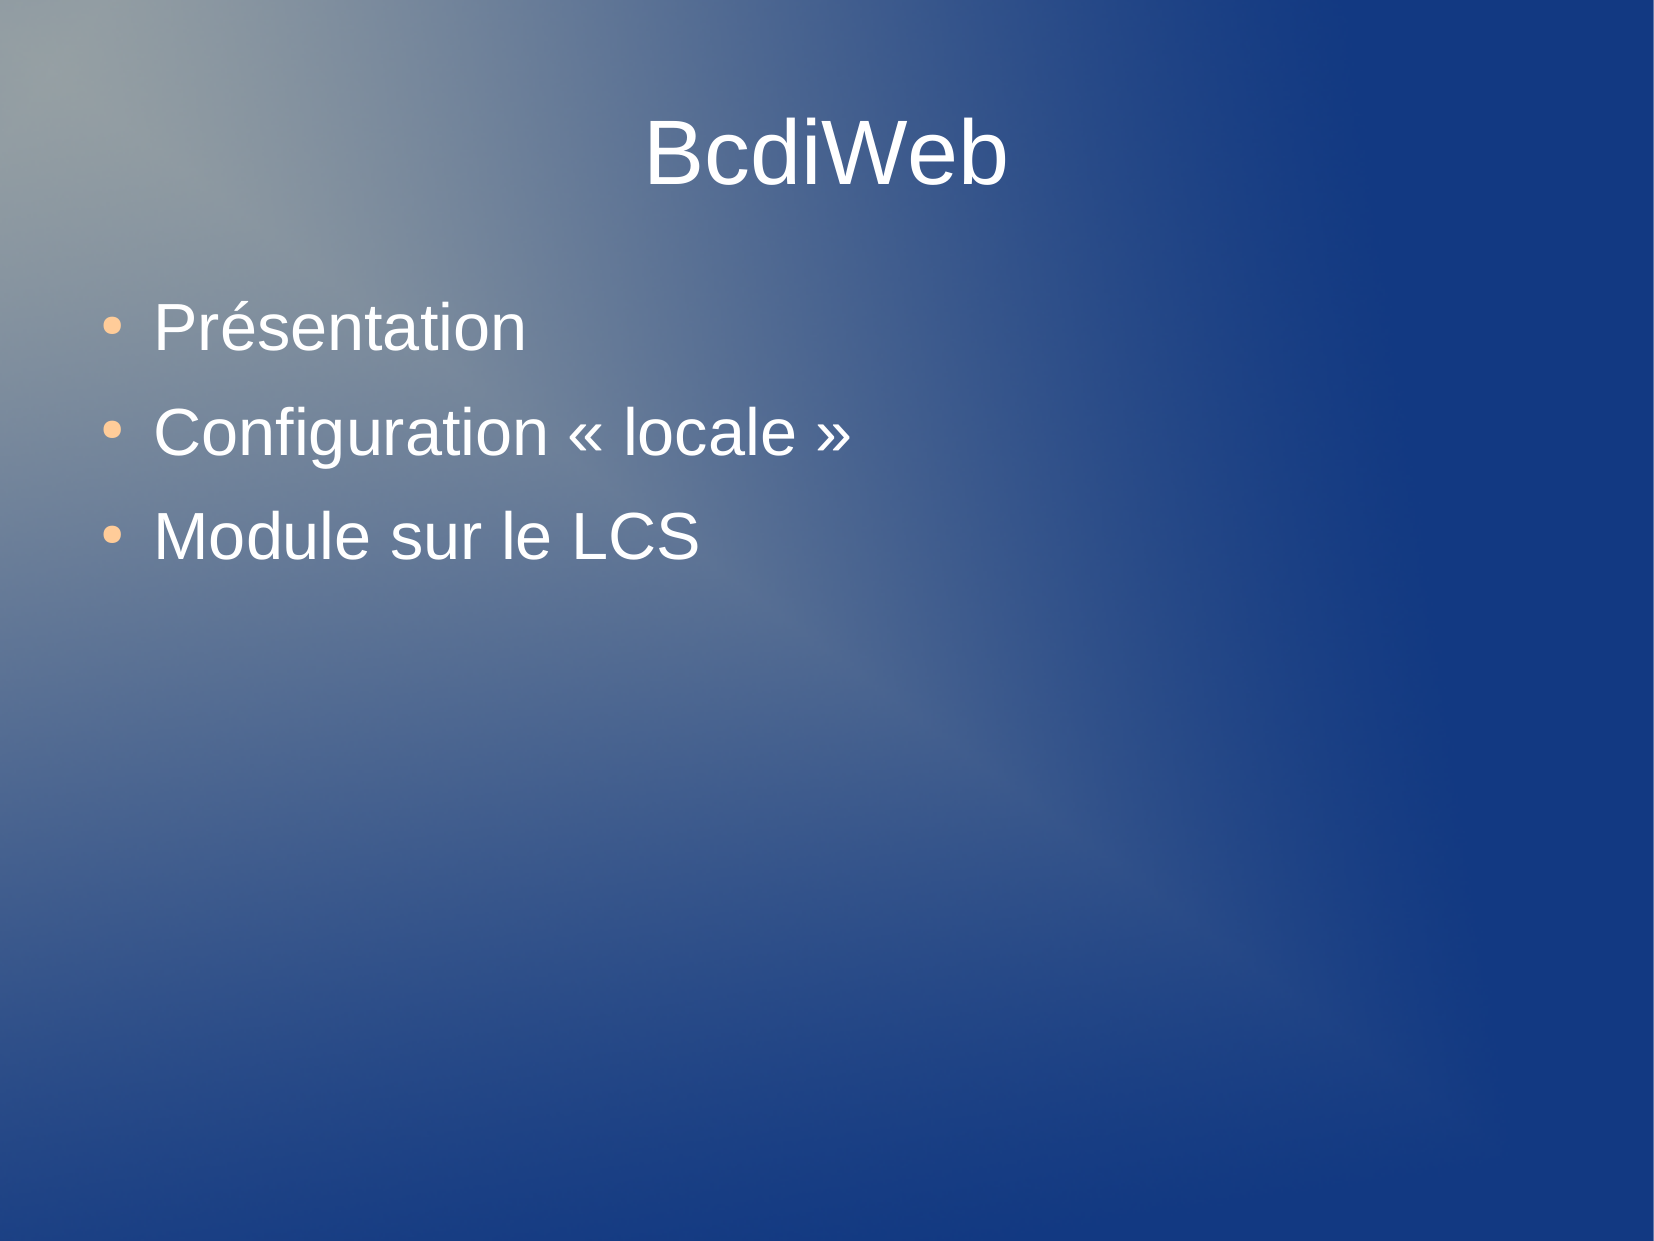

# BcdiWeb
Présentation
Configuration « locale »
Module sur le LCS